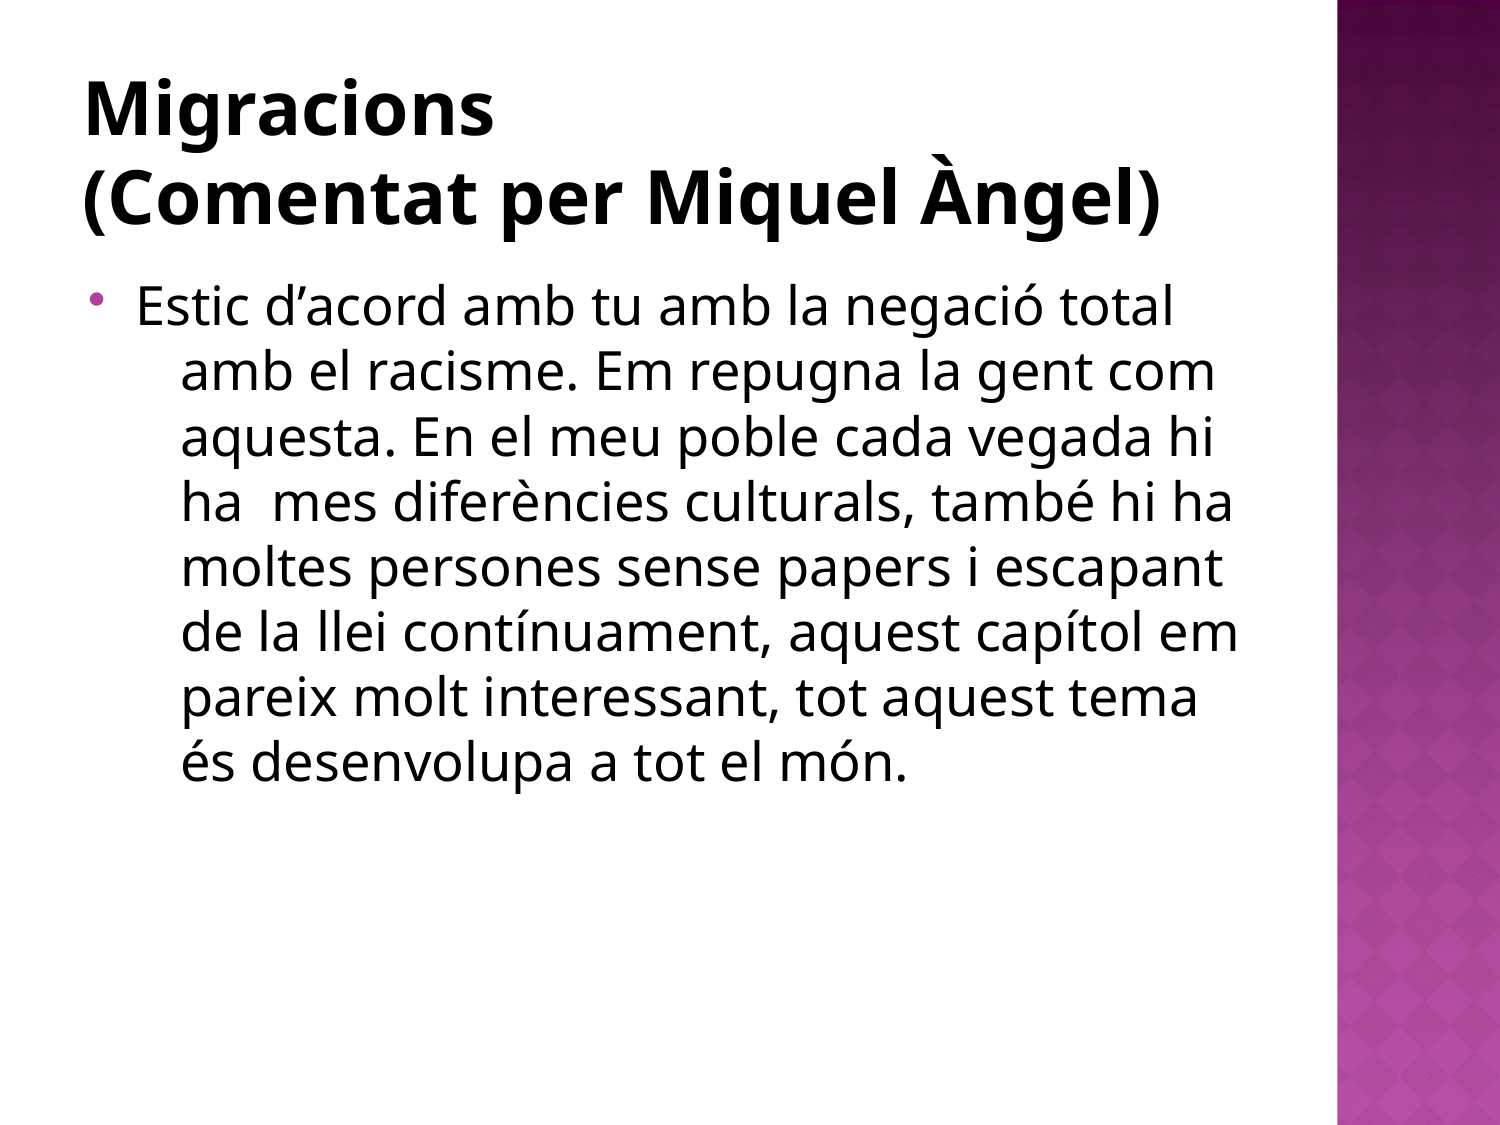

# Migracions (Comentat per Miquel Àngel)
Estic d’acord amb tu amb la negació total amb el racisme. Em repugna la gent com aquesta. En el meu poble cada vegada hi ha mes diferències culturals, també hi ha moltes persones sense papers i escapant de la llei contínuament, aquest capítol em pareix molt interessant, tot aquest tema és desenvolupa a tot el món.